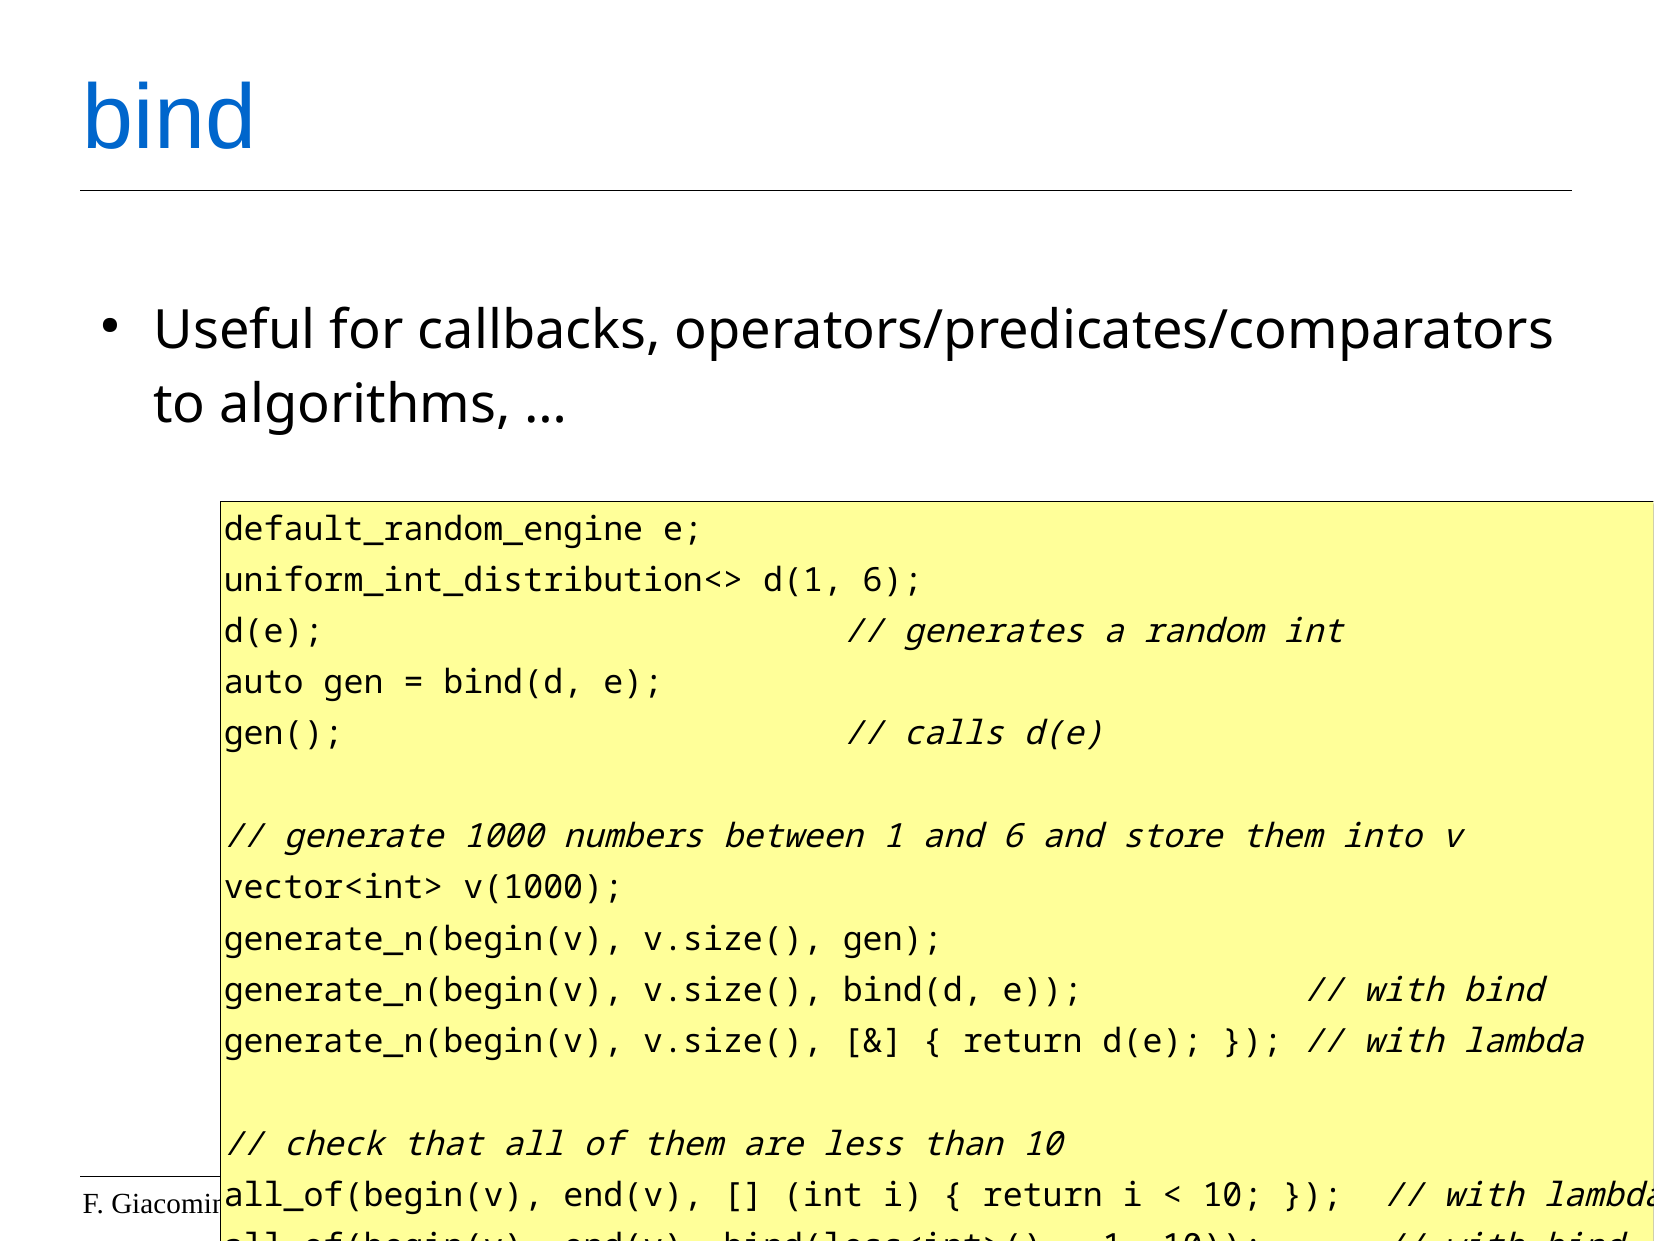

# bind
Useful for callbacks, operators/predicates/comparators to algorithms, …
default_random_engine e;
uniform_int_distribution<> d(1, 6);
d(e); // generates a random int
auto gen = bind(d, e);
gen(); // calls d(e)
// generate 1000 numbers between 1 and 6 and store them into v
vector<int> v(1000);
generate_n(begin(v), v.size(), gen);
generate_n(begin(v), v.size(), bind(d, e)); // with bind
generate_n(begin(v), v.size(), [&] { return d(e); }); // with lambda
// check that all of them are less than 10
all_of(begin(v), end(v), [] (int i) { return i < 10; }); // with lambda
all_of(begin(v), end(v), bind(less<int>(), _1, 10)); // with bind
F. Giacomini
Efficient C++ Coding
69